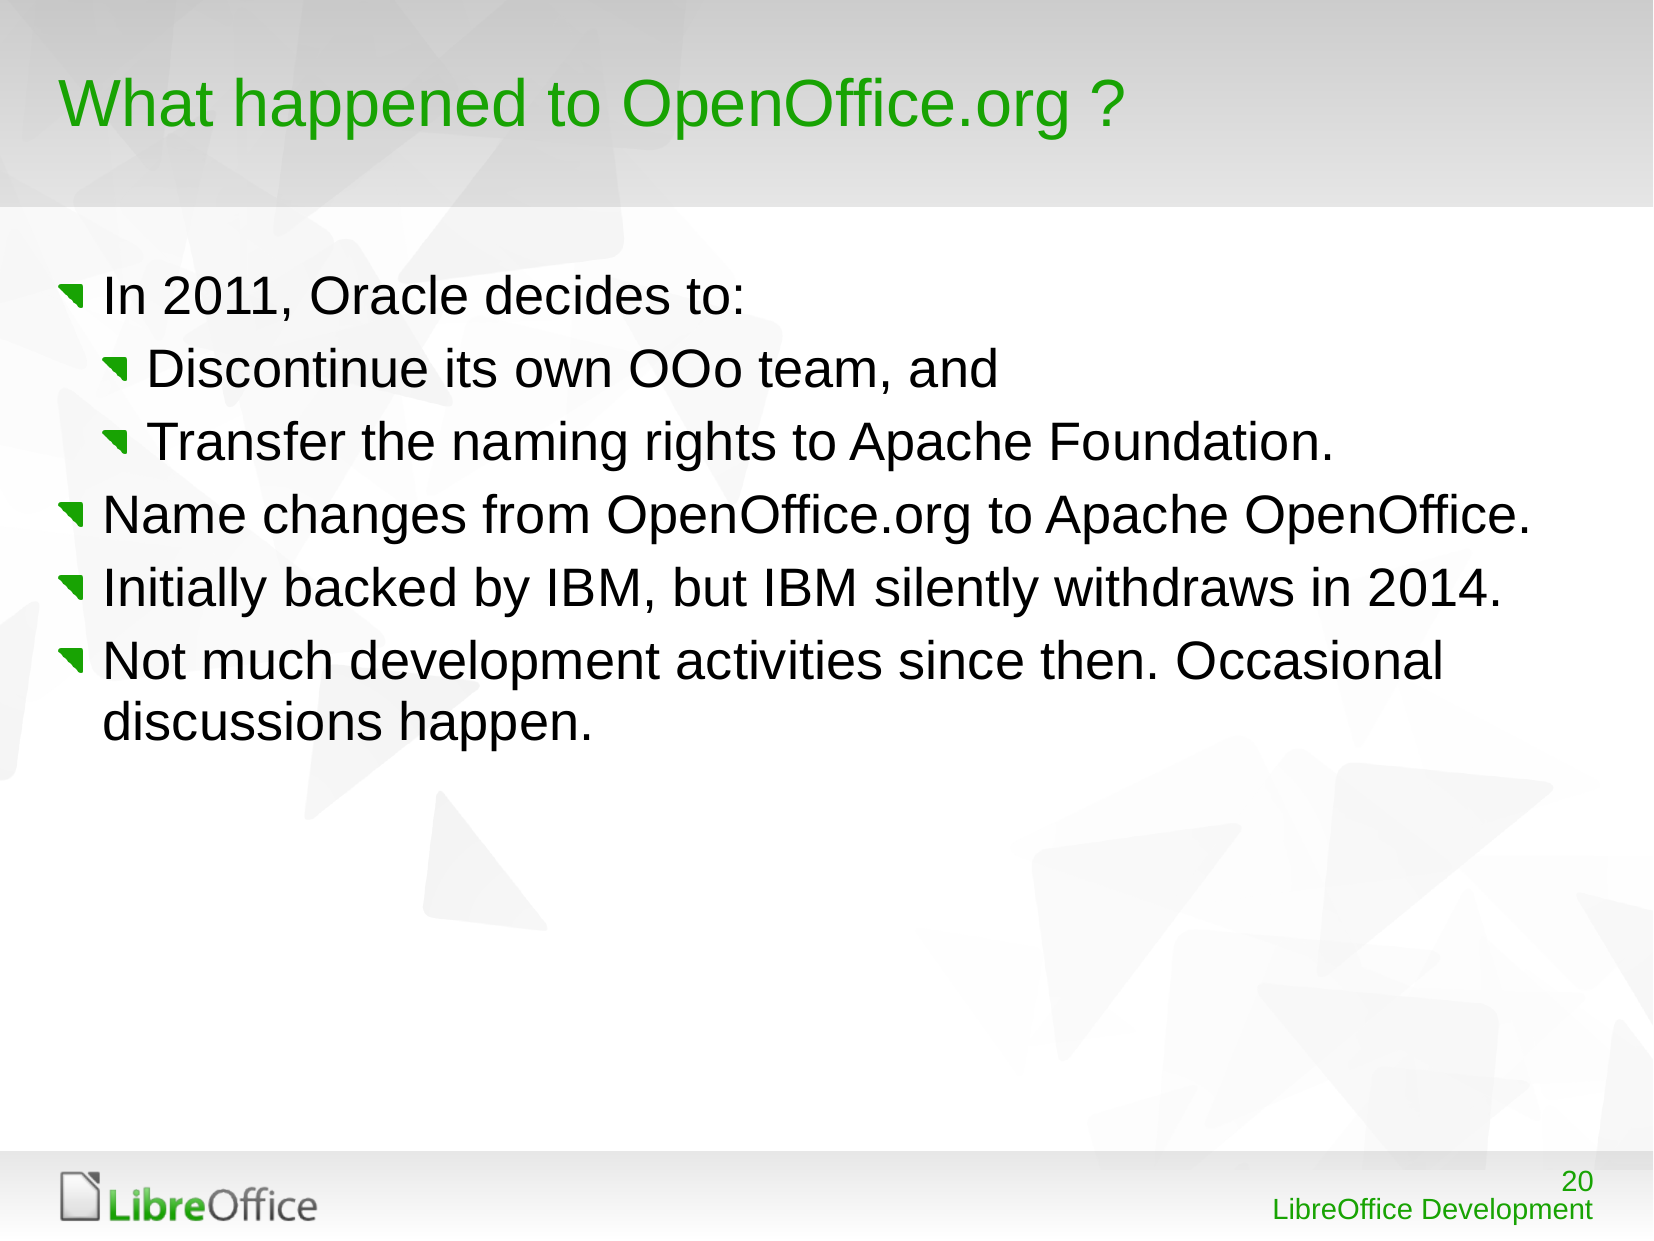

# What happened to OpenOffice.org ?
In 2011, Oracle decides to:
Discontinue its own OOo team, and
Transfer the naming rights to Apache Foundation.
Name changes from OpenOffice.org to Apache OpenOffice.
Initially backed by IBM, but IBM silently withdraws in 2014.
Not much development activities since then. Occasional discussions happen.
20
LibreOffice Development